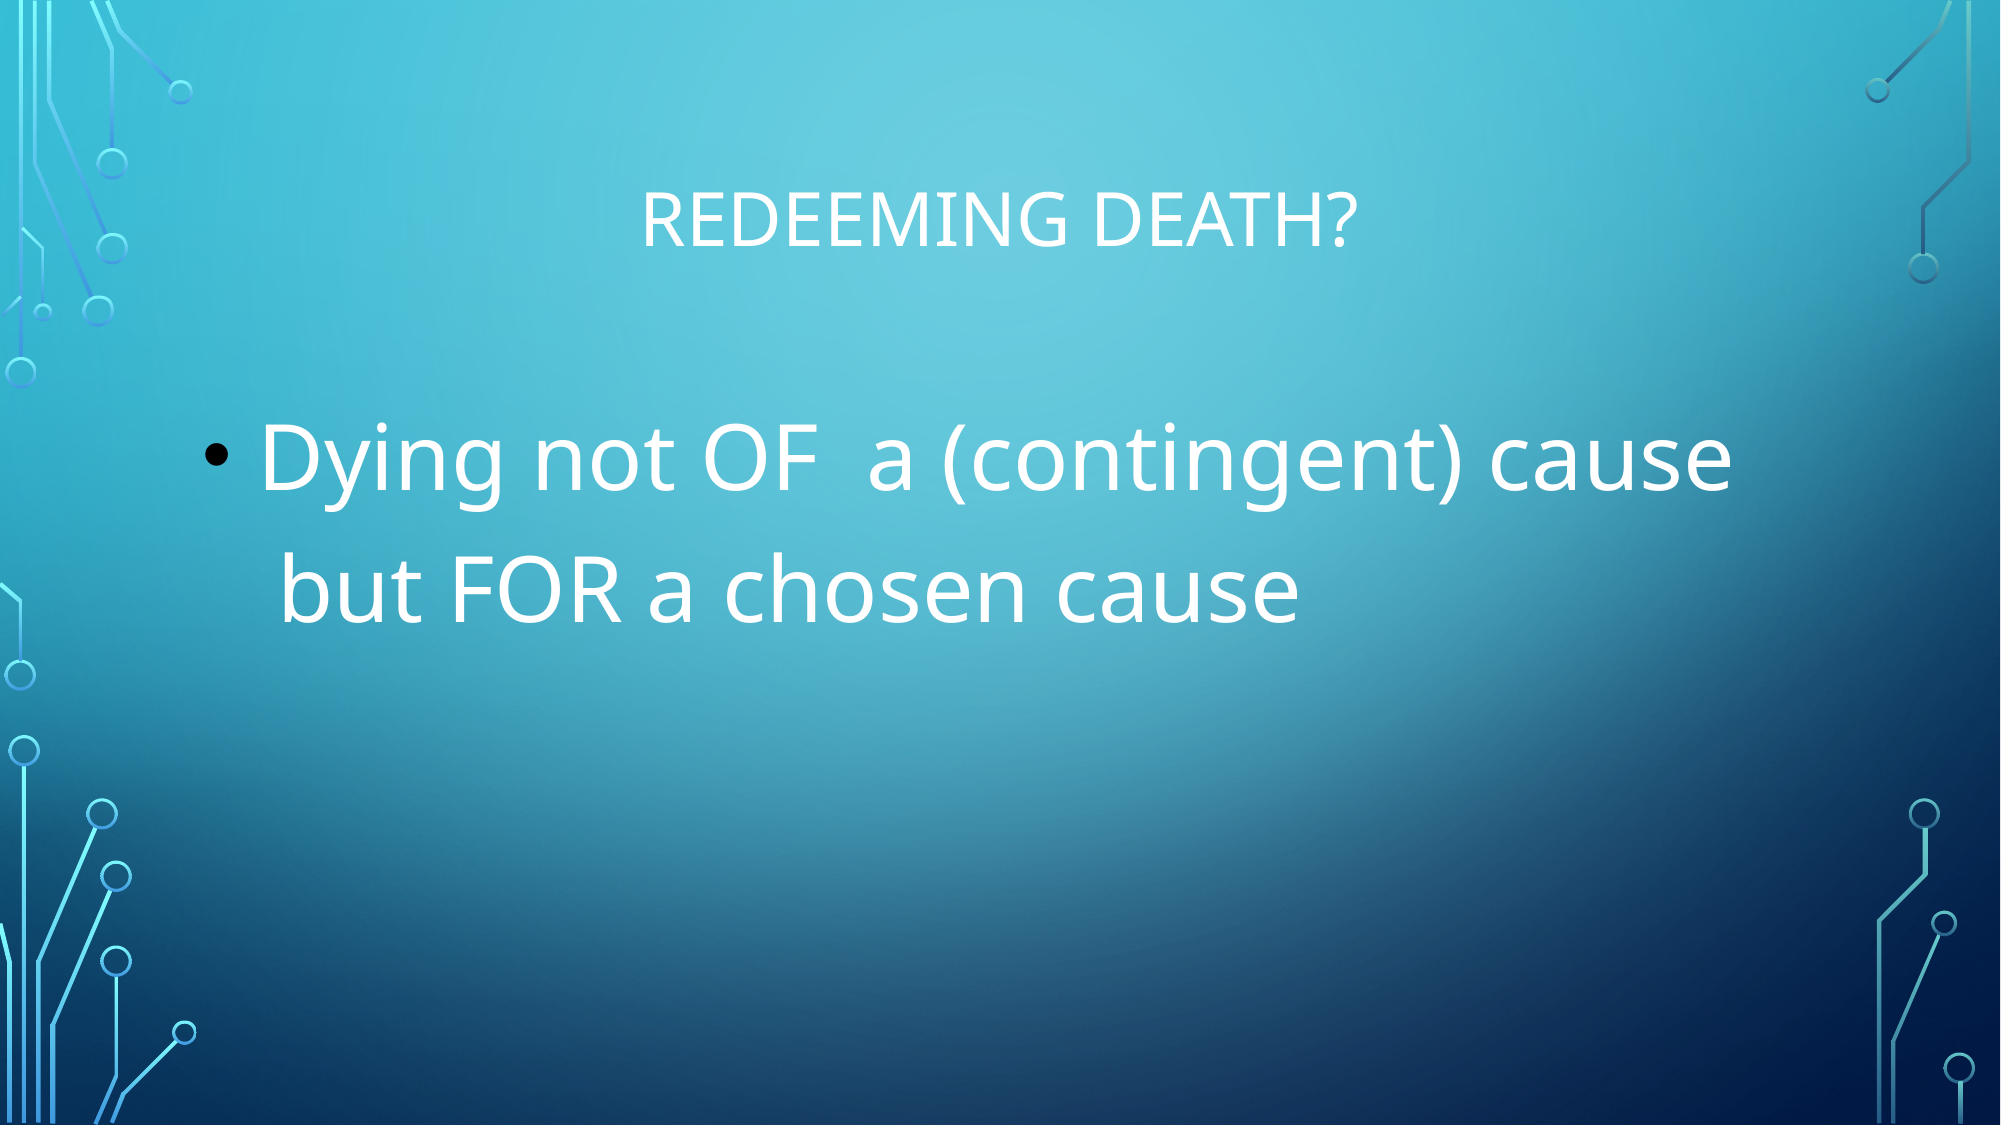

# Redeeming death?
 Dying not OF a (contingent) cause but FOR a chosen cause